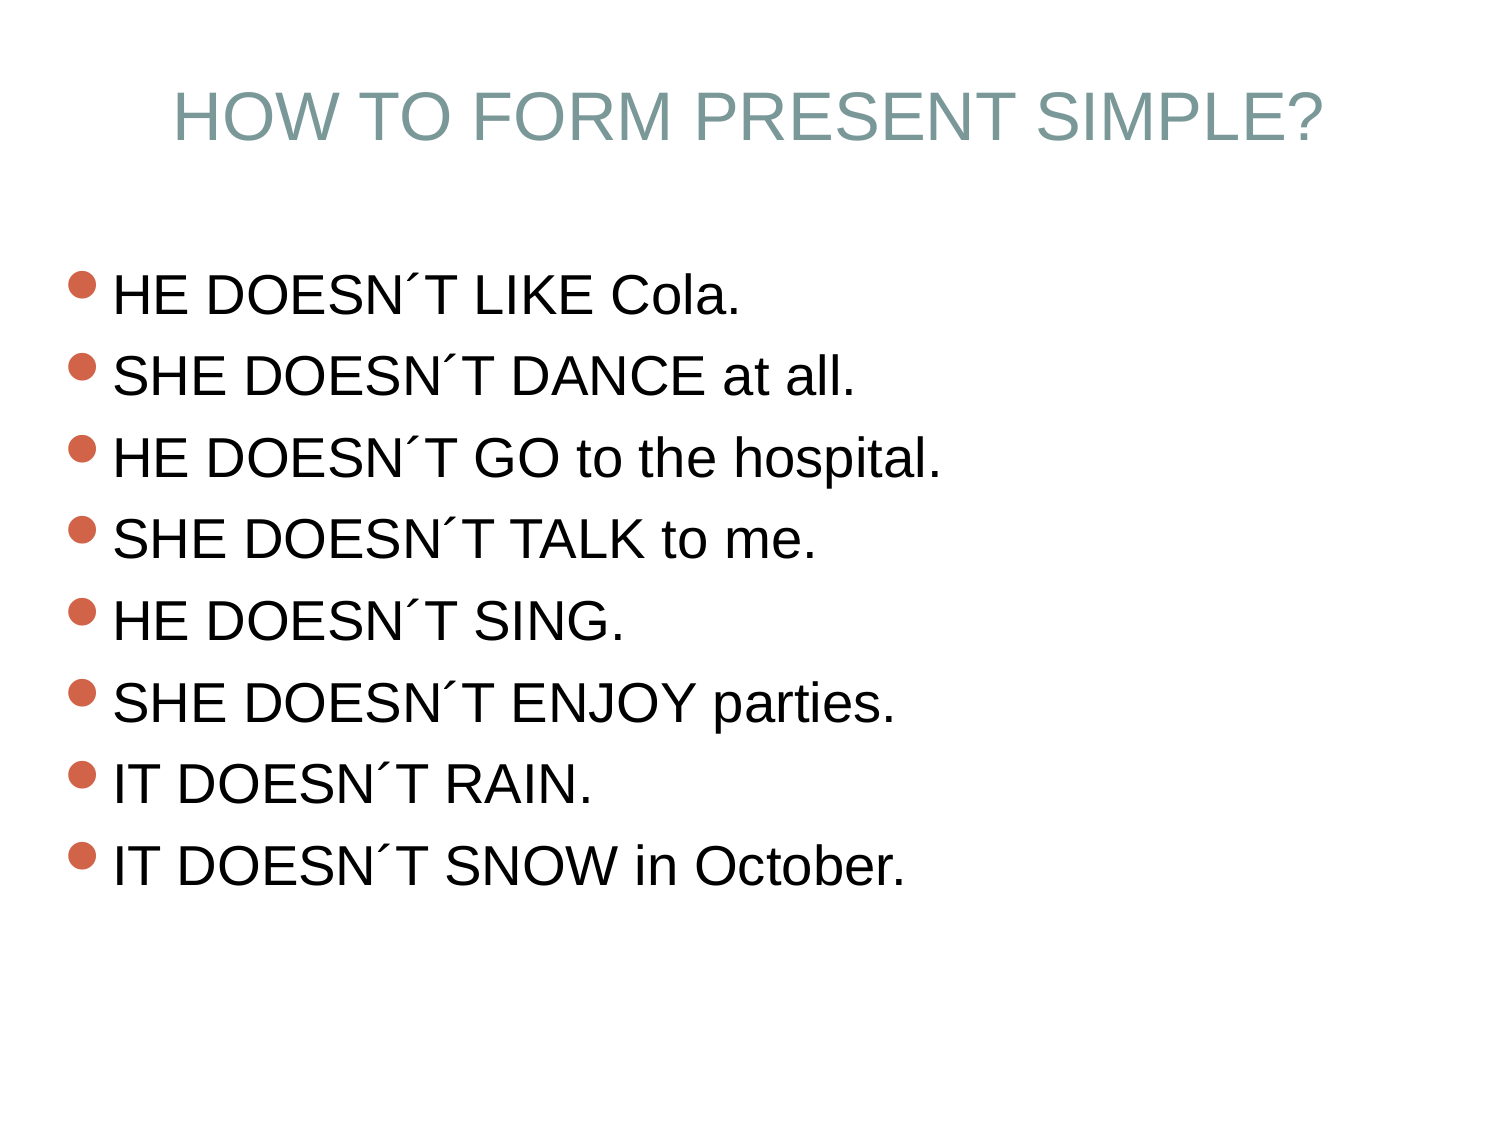

# HOW TO FORM PRESENT SIMPLE?
HE DOESN´T LIKE Cola.
SHE DOESN´T DANCE at all.
HE DOESN´T GO to the hospital.
SHE DOESN´T TALK to me.
HE DOESN´T SING.
SHE DOESN´T ENJOY parties.
IT DOESN´T RAIN.
IT DOESN´T SNOW in October.